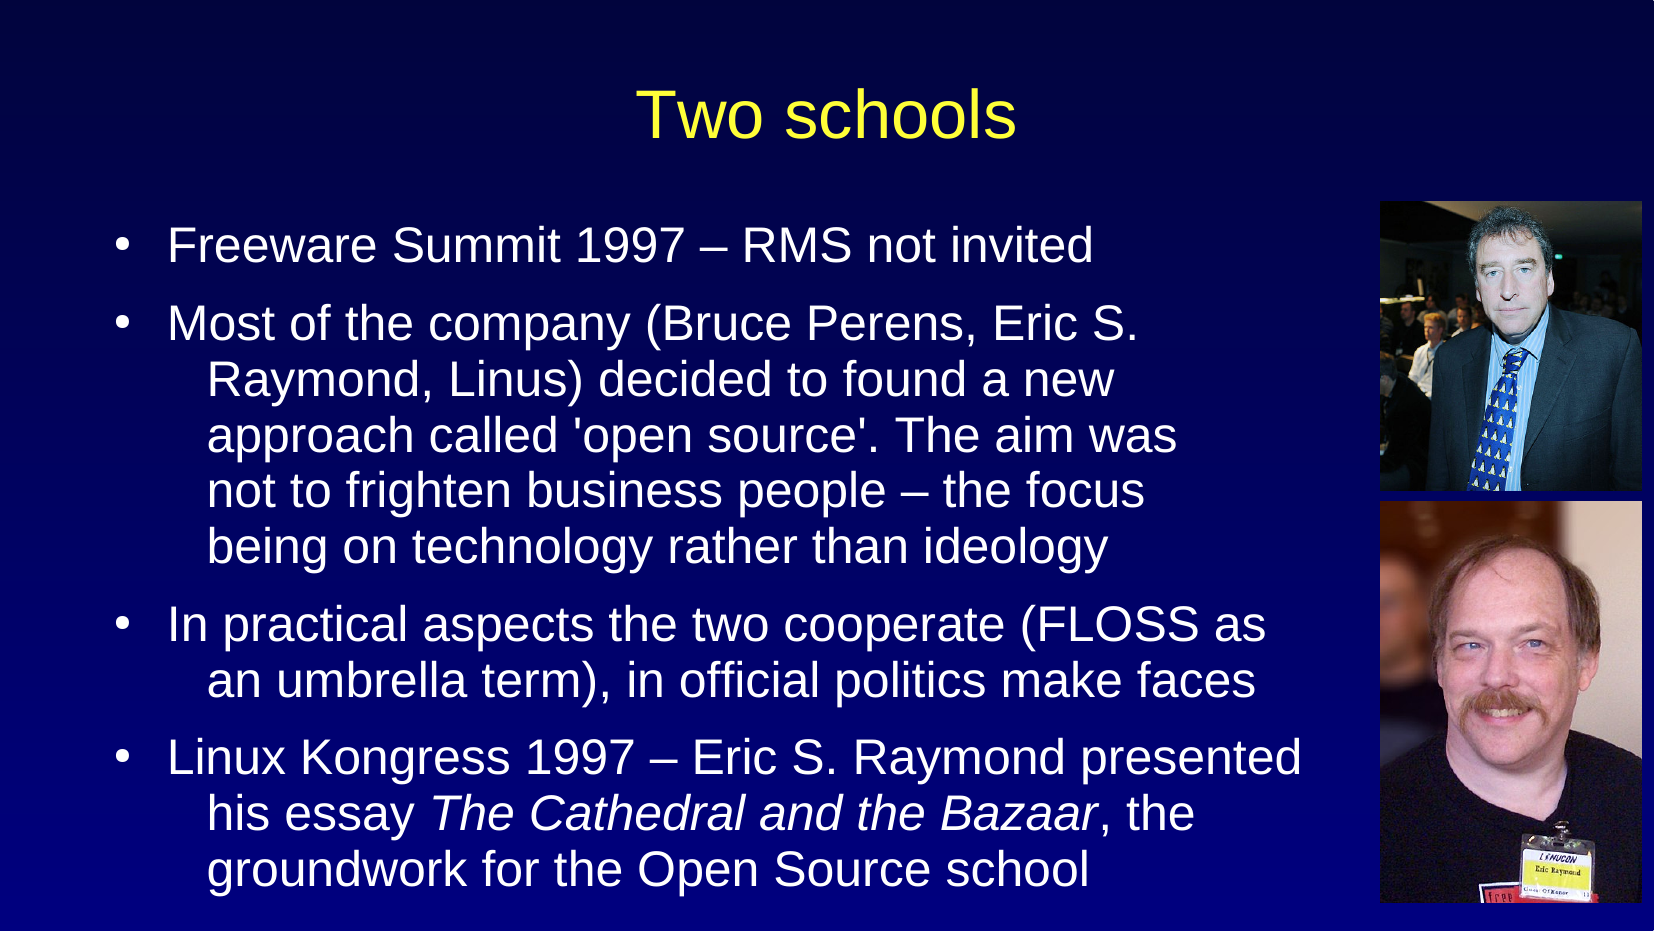

# Two schools
Freeware Summit 1997 – RMS not invited
Most of the company (Bruce Perens, Eric S.
Raymond, Linus) decided to found a new
approach called 'open source'. The aim was
not to frighten business people – the focus
being on technology rather than ideology
In practical aspects the two cooperate (FLOSS as
an umbrella term), in official politics make faces
Linux Kongress 1997 – Eric S. Raymond presented
his essay The Cathedral and the Bazaar, the
groundwork for the Open Source school